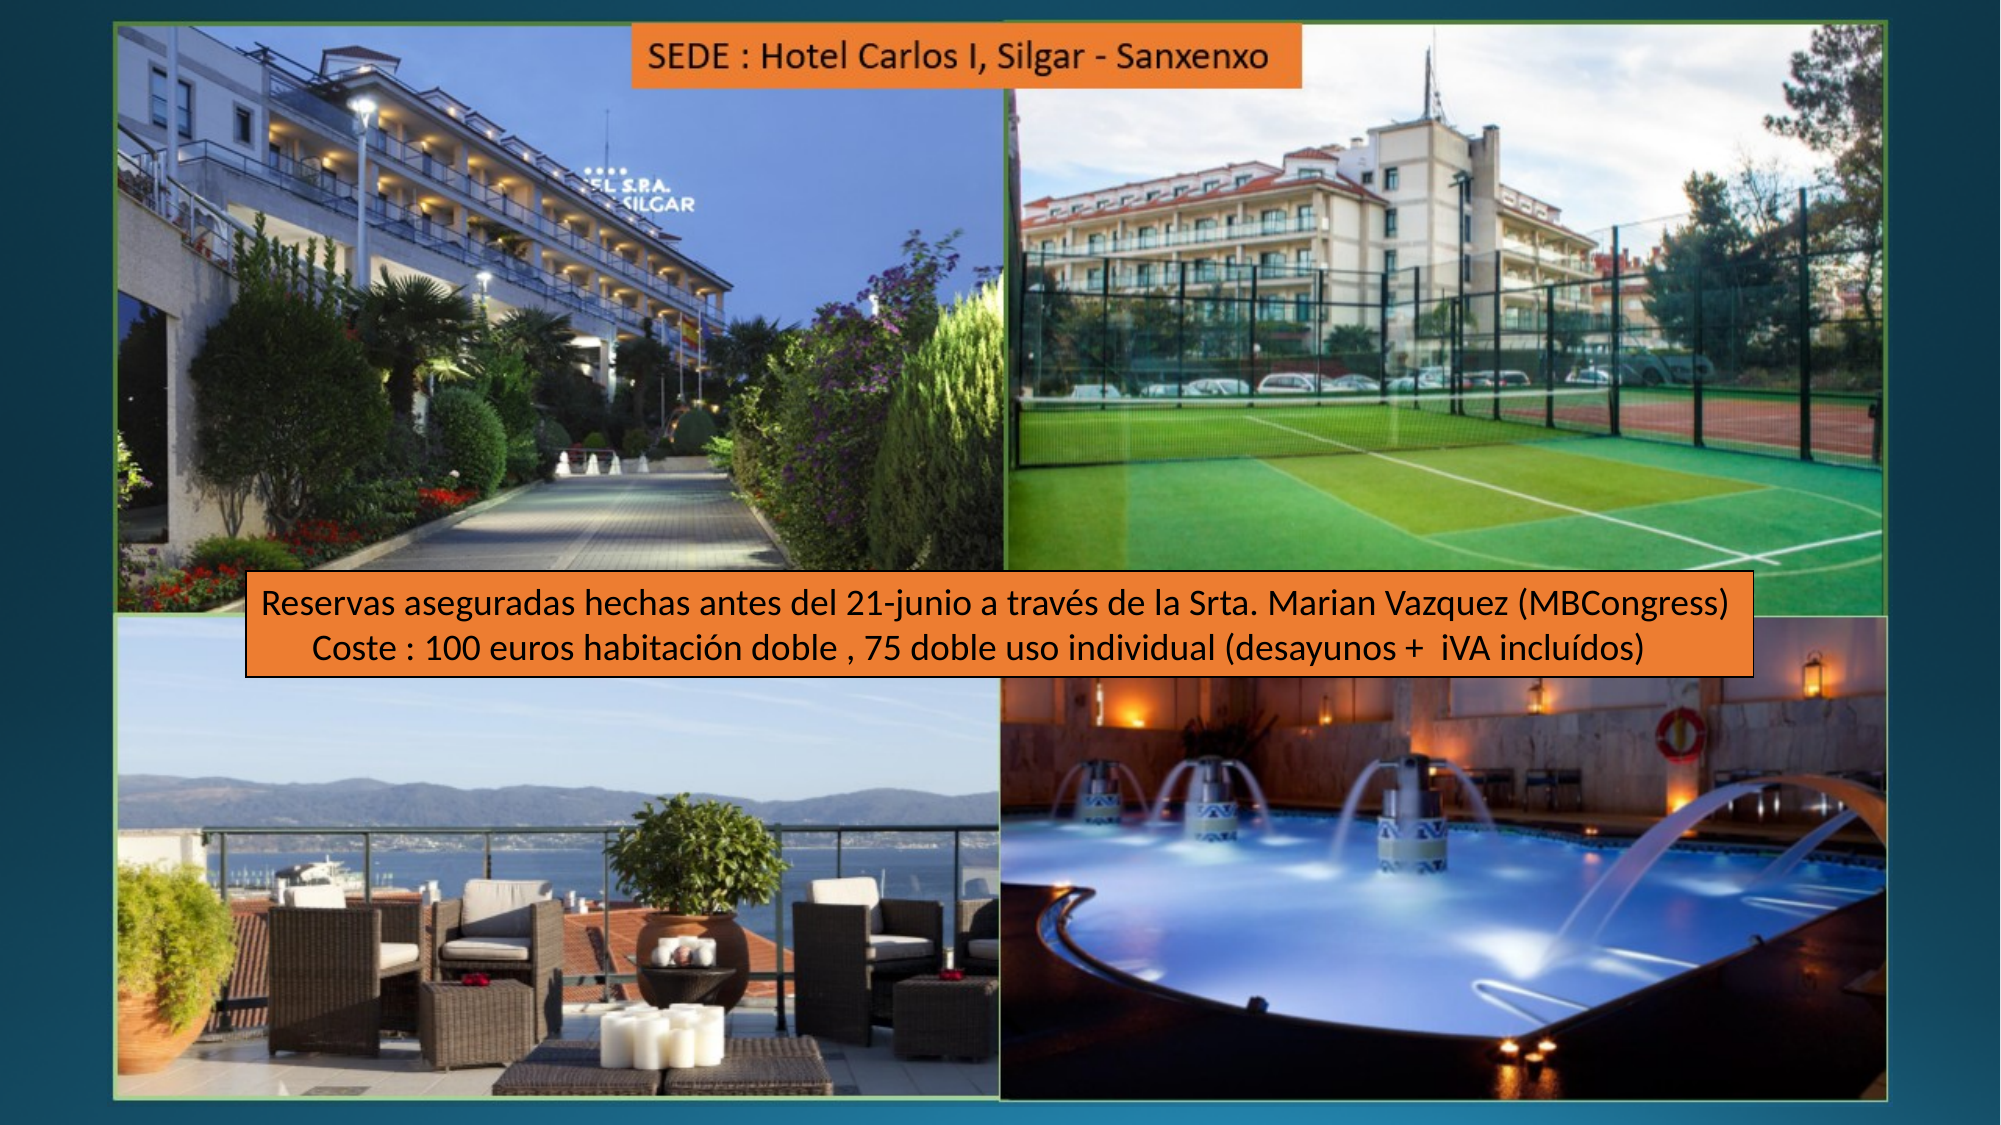

Reservas aseguradas hechas antes del 21-junio a través de la Srta. Marian Vazquez (MBCongress)
 Coste : 100 euros habitación doble , 75 doble uso individual (desayunos + iVA incluídos)